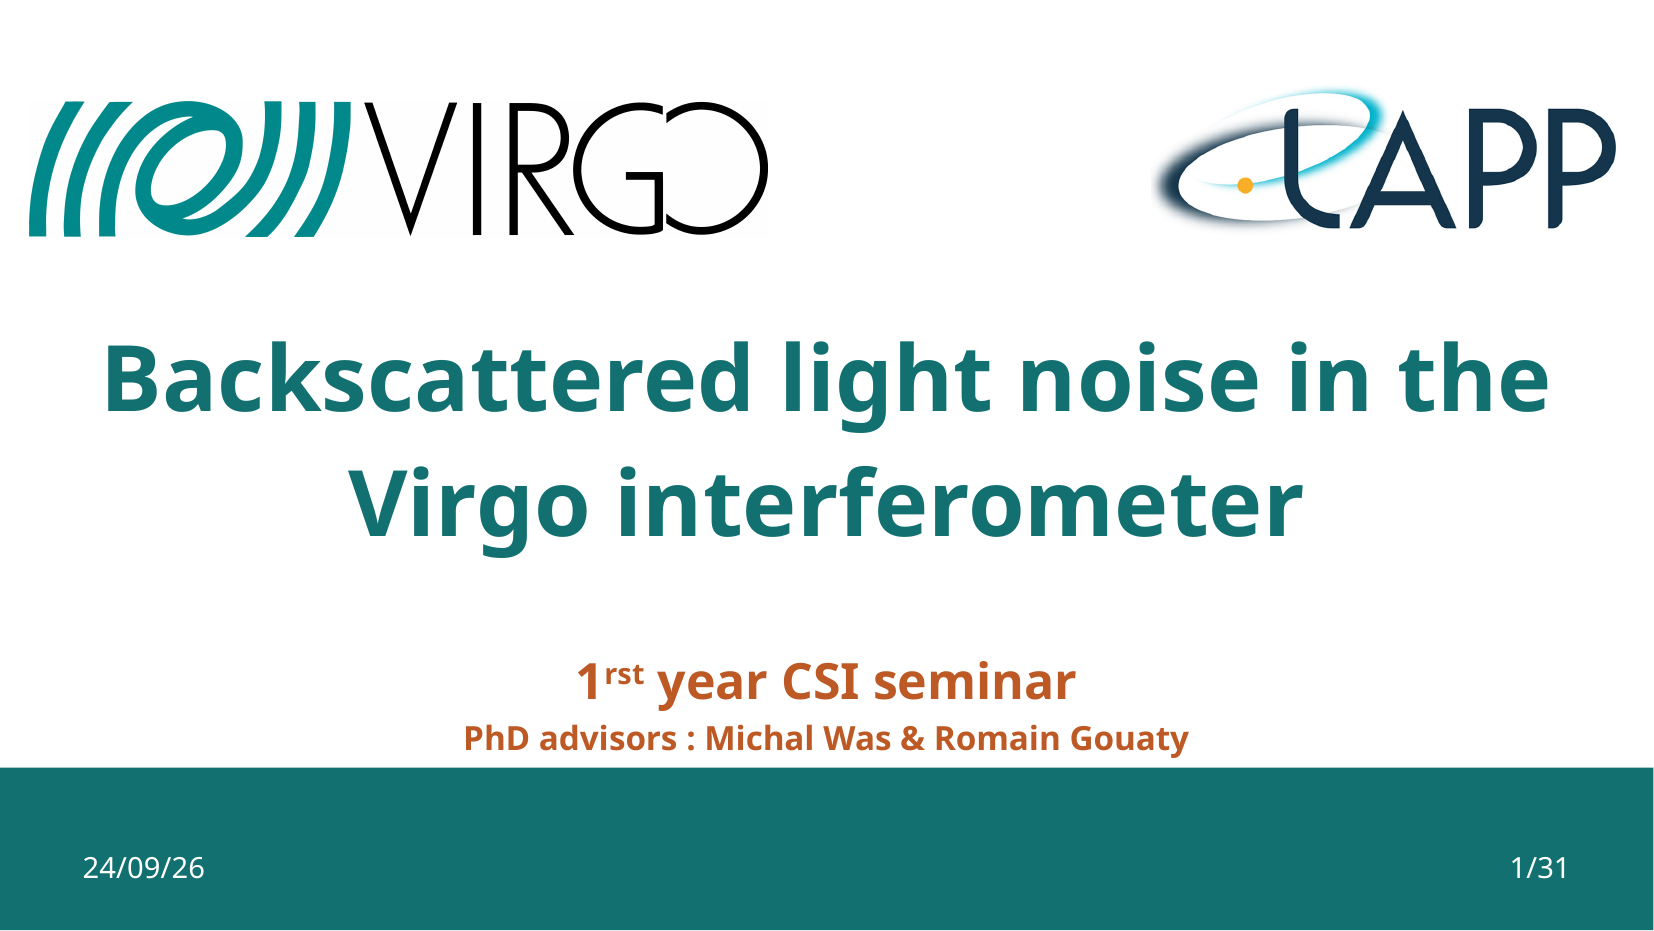

# Backscattered light noise in the Virgo interferometer
1rst year CSI seminar
PhD advisors : Michal Was & Romain Gouaty
1